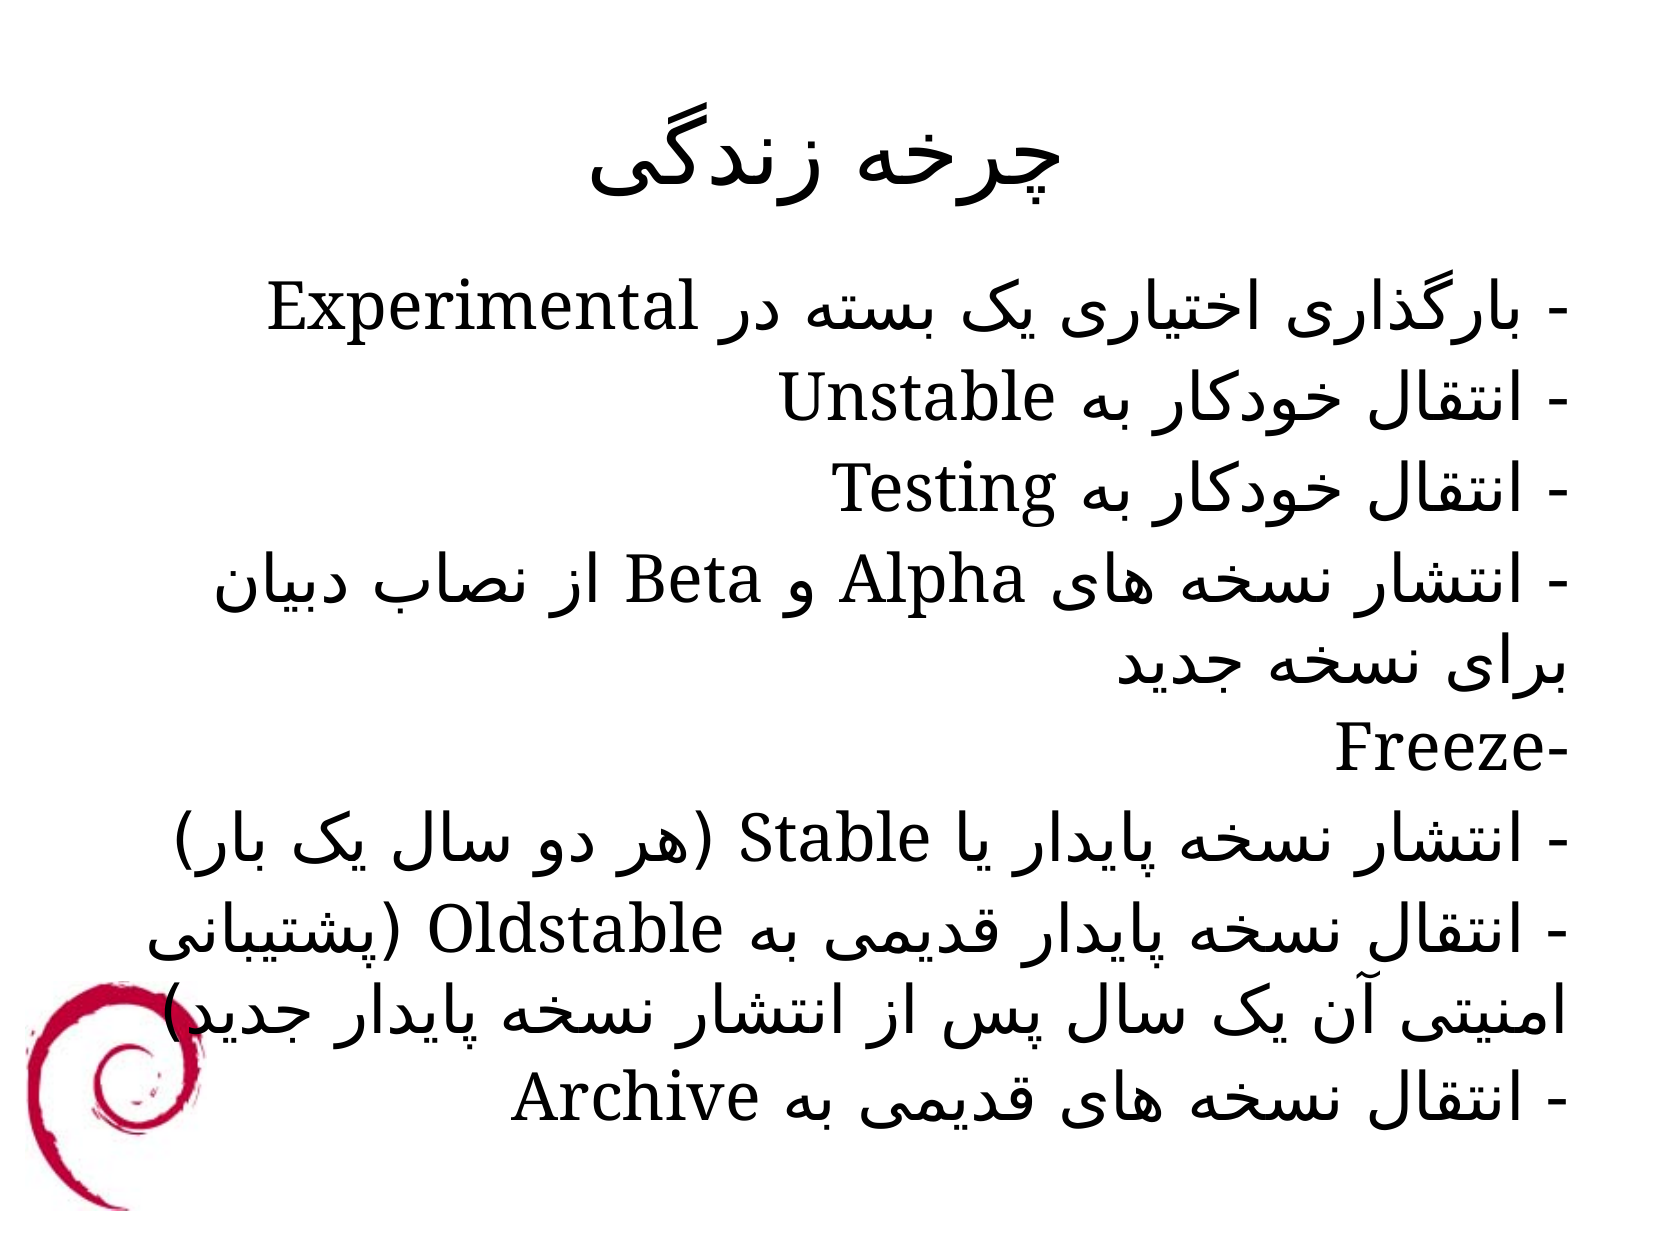

# چرخه زندگی
- 	بارگذاری اختیاری یک بسته در Experimental
- انتقال خودکار به Unstable
- انتقال خودکار به Testing
- انتشار نسخه های Alpha و Beta از نصاب دبیان برای نسخه جدید
-Freeze
- انتشار نسخه پایدار یا Stable (هر دو سال یک بار)
- انتقال نسخه پایدار قدیمی به Oldstable (پشتیبانی امنیتی آن یک سال پس از انتشار نسخه پایدار جدید)
- انتقال نسخه های قدیمی به Archive